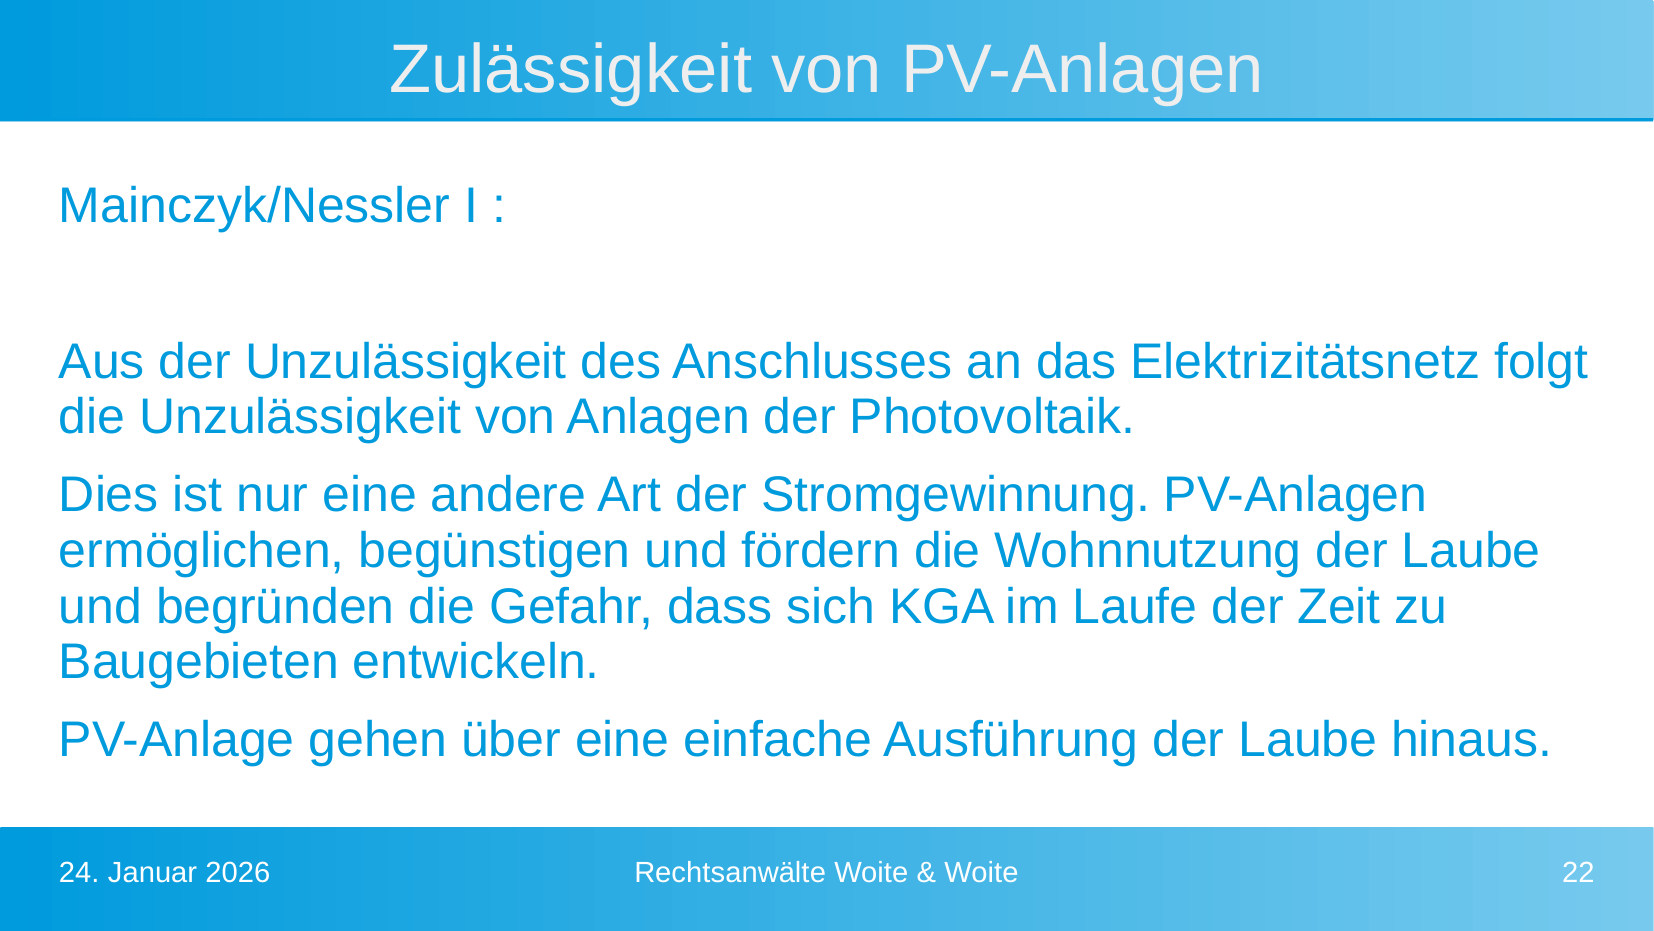

# Zulässigkeit von PV-Anlagen
Mainczyk/Nessler I :
Aus der Unzulässigkeit des Anschlusses an das Elektrizitätsnetz folgt die Unzulässigkeit von Anlagen der Photovoltaik.
Dies ist nur eine andere Art der Stromgewinnung. PV-Anlagen ermöglichen, begünstigen und fördern die Wohnnutzung der Laube und begründen die Gefahr, dass sich KGA im Laufe der Zeit zu Baugebieten entwickeln.
PV-Anlage gehen über eine einfache Ausführung der Laube hinaus.
22